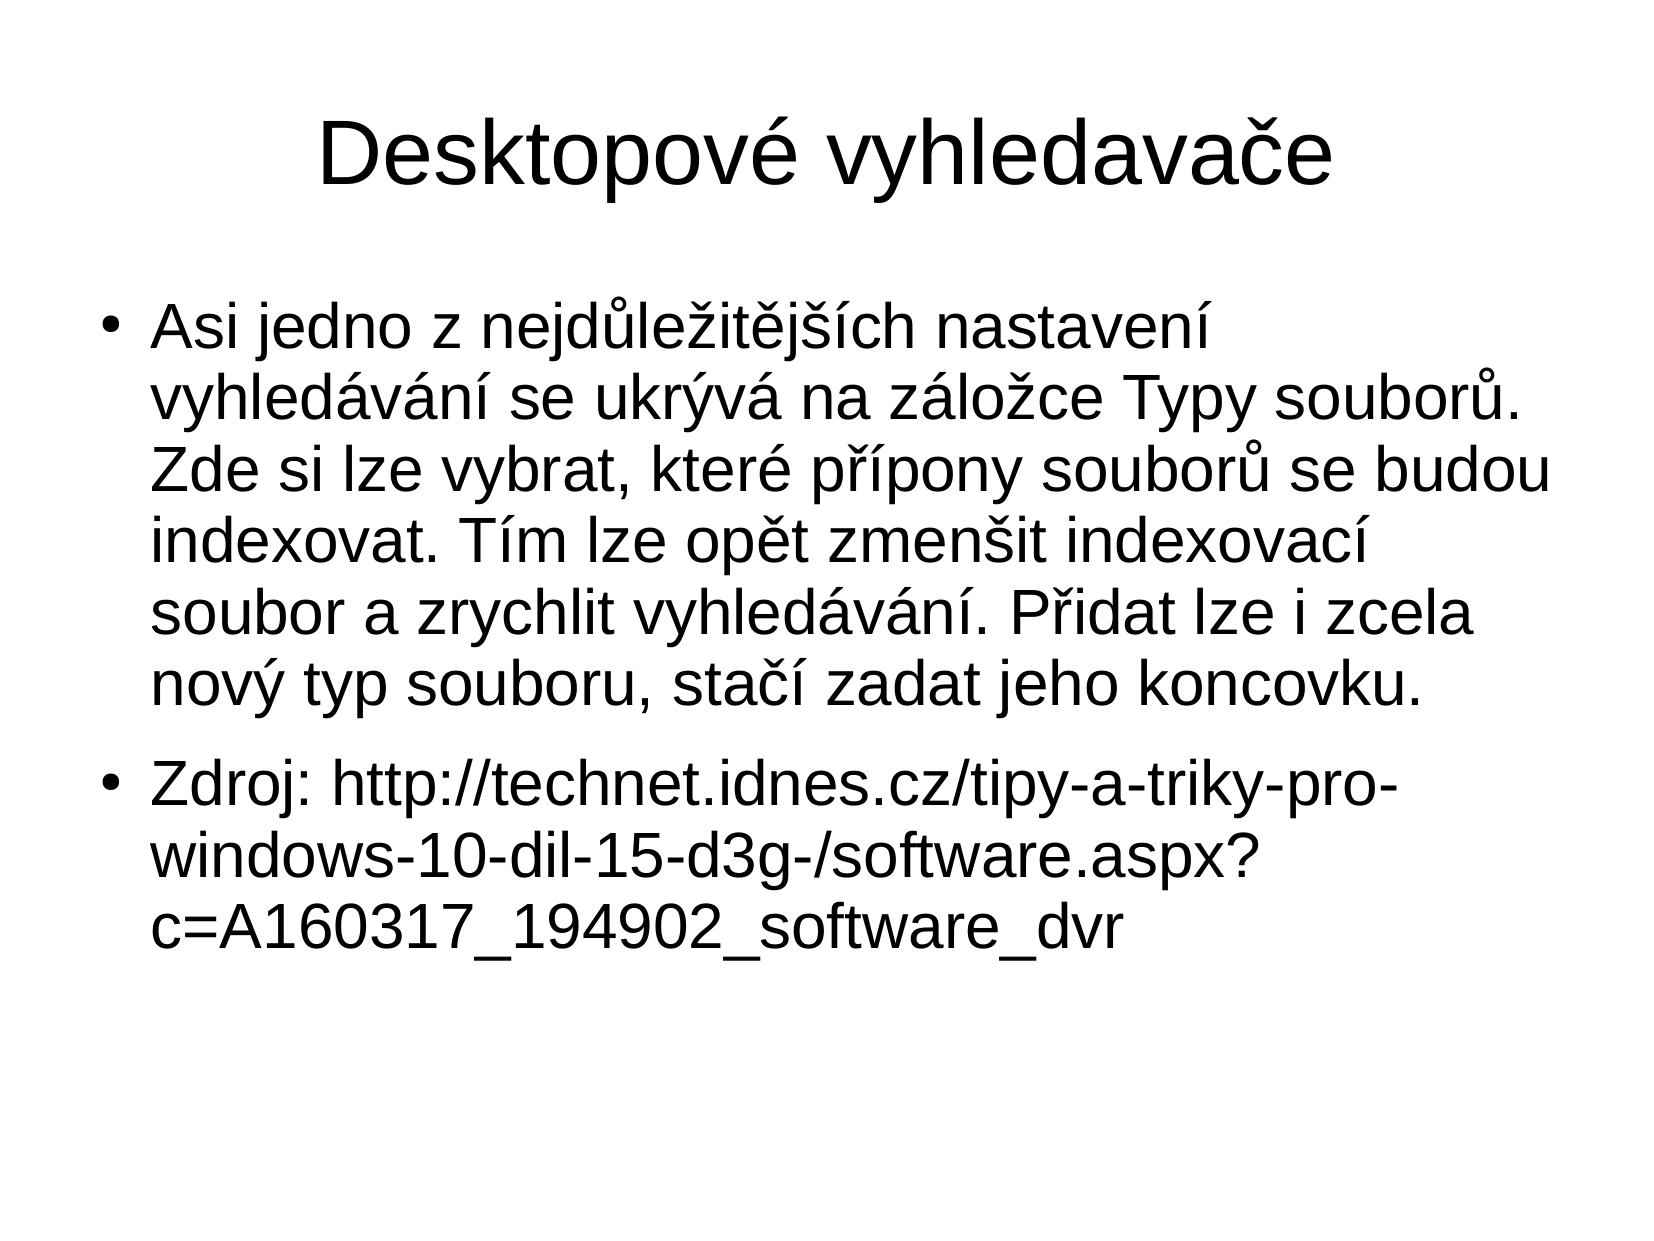

# Desktopové vyhledavače
Asi jedno z nejdůležitějších nastavení vyhledávání se ukrývá na záložce Typy souborů. Zde si lze vybrat, které přípony souborů se budou indexovat. Tím lze opět zmenšit indexovací soubor a zrychlit vyhledávání. Přidat lze i zcela nový typ souboru, stačí zadat jeho koncovku.
Zdroj: http://technet.idnes.cz/tipy-a-triky-pro-windows-10-dil-15-d3g-/software.aspx?c=A160317_194902_software_dvr